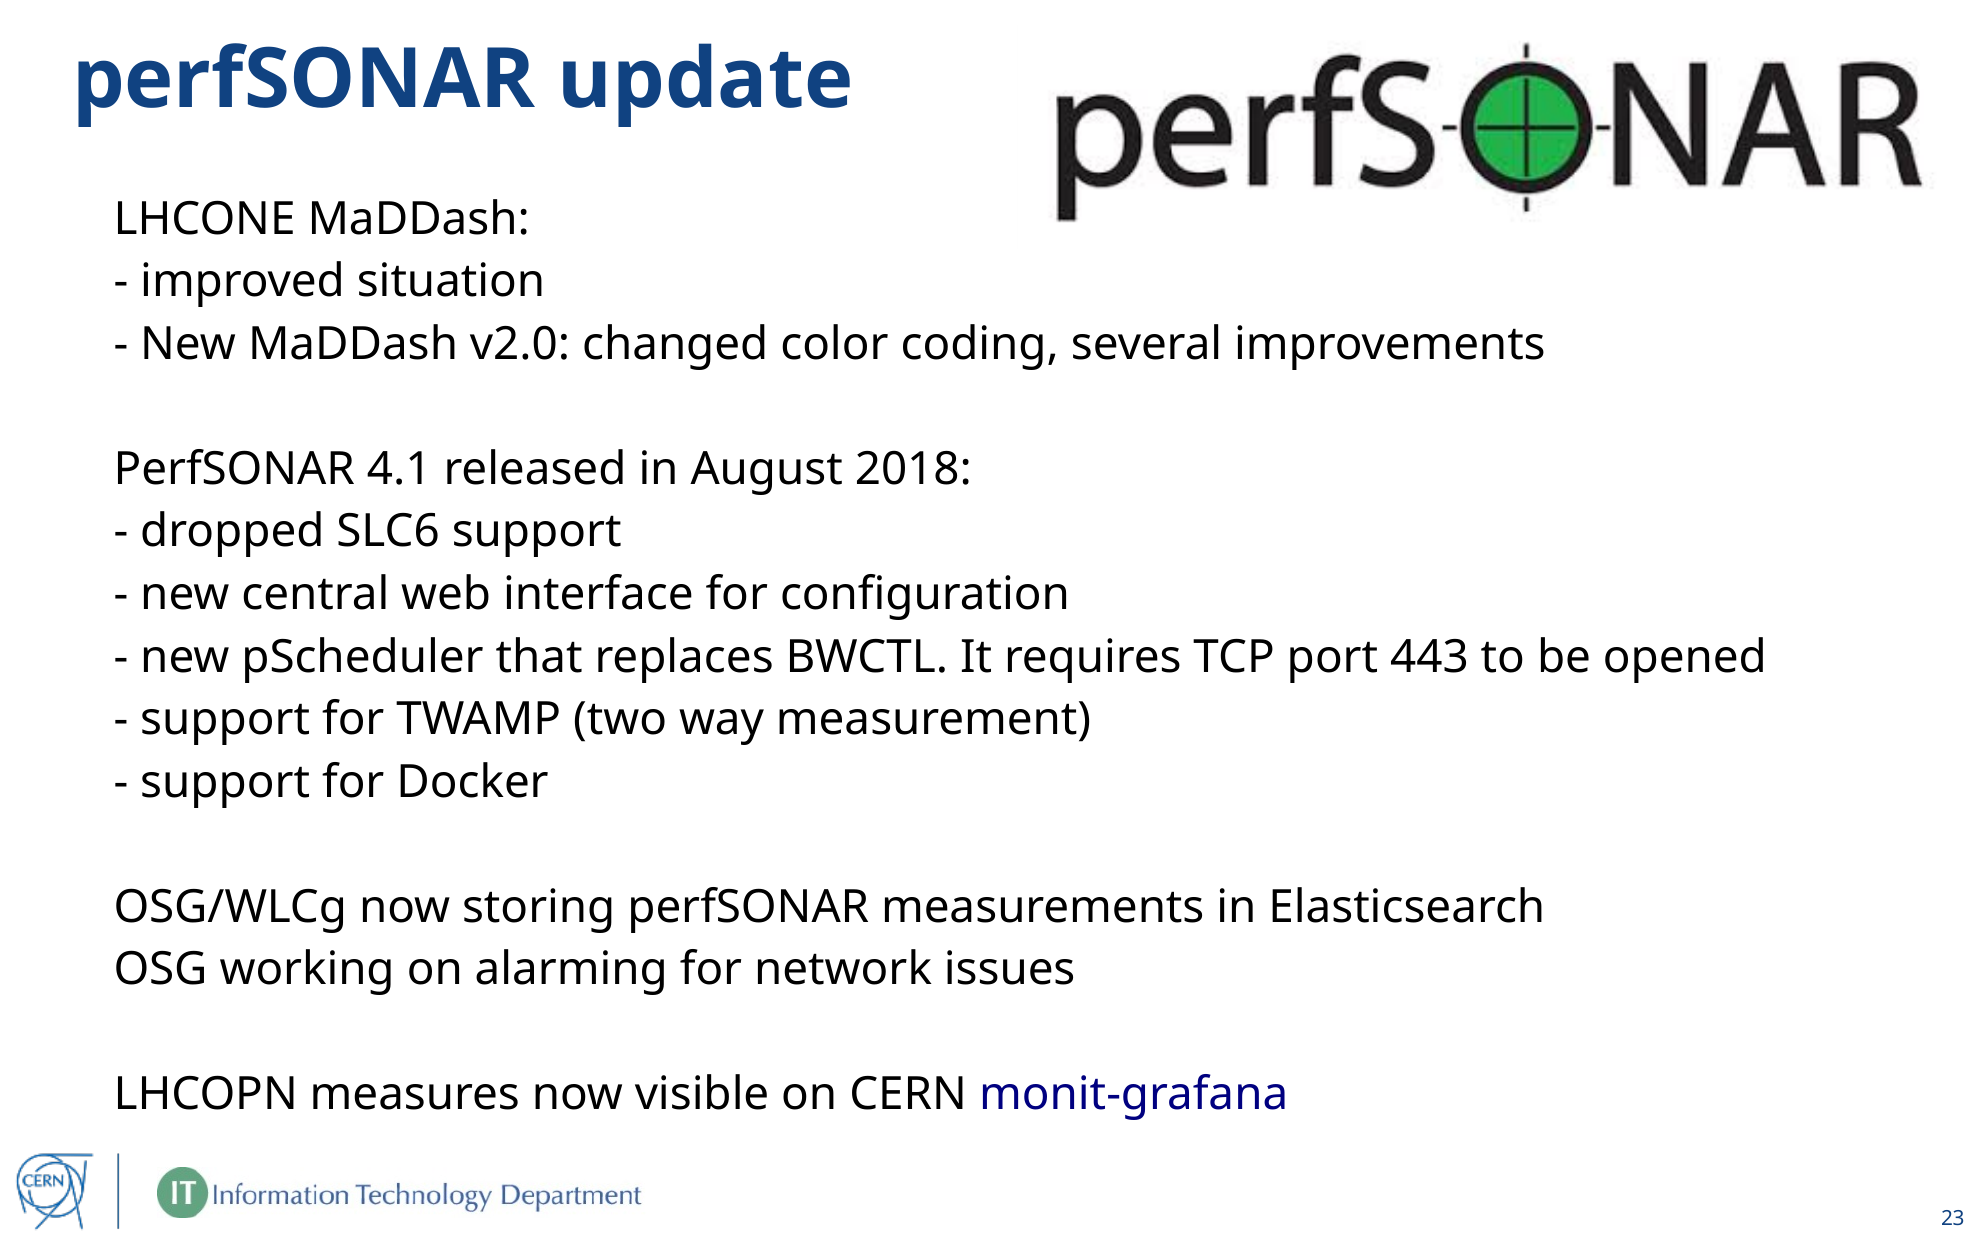

# perfSONAR update
LHCONE MaDDash:
- improved situation
- New MaDDash v2.0: changed color coding, several improvements
PerfSONAR 4.1 released in August 2018:
- dropped SLC6 support
- new central web interface for configuration
- new pScheduler that replaces BWCTL. It requires TCP port 443 to be opened
- support for TWAMP (two way measurement)
- support for Docker
OSG/WLCg now storing perfSONAR measurements in Elasticsearch
OSG working on alarming for network issues
LHCOPN measures now visible on CERN monit-grafana